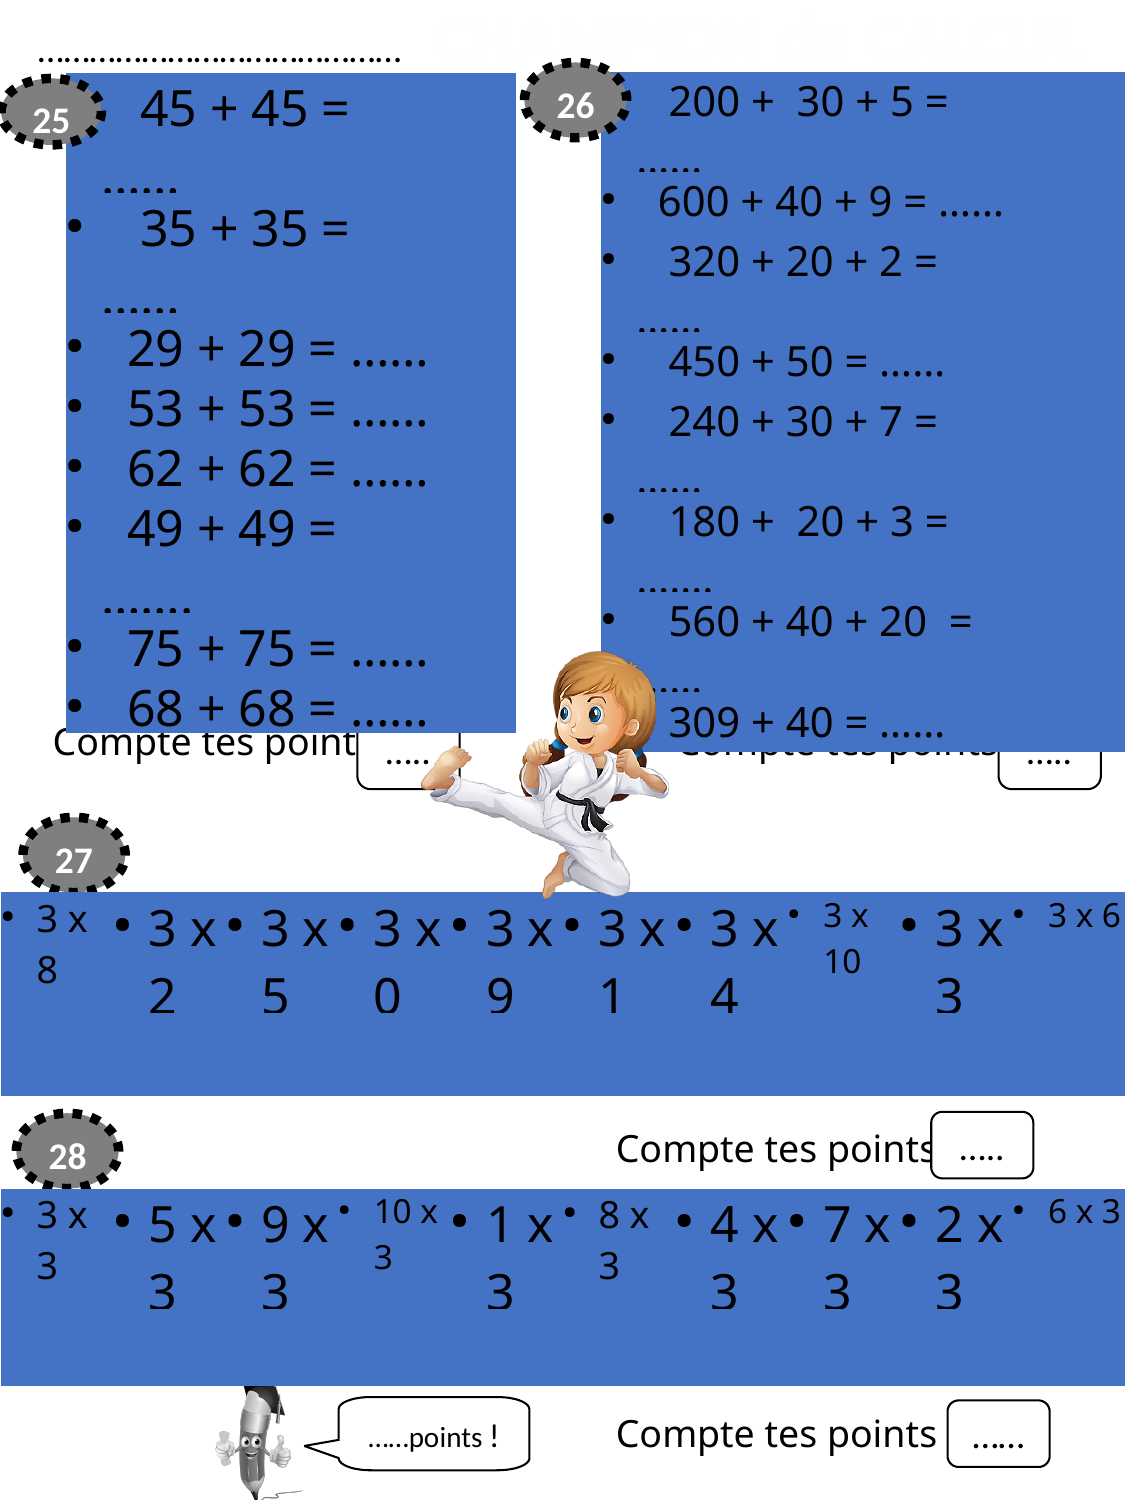

CHAMPION de CALCUL
……………………………………
26
| 200 + 30 + 5 = …… | |
| --- | --- |
| 600 + 40 + 9 = …… | |
| 320 + 20 + 2 = …… | |
| 450 + 50 = …… | |
| 240 + 30 + 7 = …… | |
| 180 + 20 + 3 = ……. | |
| 560 + 40 + 20 = …… | |
| 309 + 40 = …… | |
| 45 + 45 = …… | |
| --- | --- |
| 35 + 35 = …… | |
| 29 + 29 = …… | |
| 53 + 53 = …… | |
| 62 + 62 = …… | |
| 49 + 49 = ……. | |
| 75 + 75 = …… | |
| 68 + 68 = …… | |
25
Compte tes points :
…..
Compte tes points :
…..
27
| 3 x 8 | 3 x 2 | 3 x 5 | 3 x 0 | 3 x 9 | 3 x 1 | 3 x 4 | 3 x 10 | 3 x 3 | 3 x 6 |
| --- | --- | --- | --- | --- | --- | --- | --- | --- | --- |
| | | | | | | | | | |
| | | | | | | | | | |
| --- | --- | --- | --- | --- | --- | --- | --- | --- | --- |
…..
28
Compte tes points :
| 3 x 3 | 5 x 3 | 9 x 3 | 10 x 3 | 1 x 3 | 8 x 3 | 4 x 3 | 7 x 3 | 2 x 3 | 6 x 3 |
| --- | --- | --- | --- | --- | --- | --- | --- | --- | --- |
| | | | | | | | | | |
| | | | | | | | | | |
| --- | --- | --- | --- | --- | --- | --- | --- | --- | --- |
……points !
……
Compte tes points :